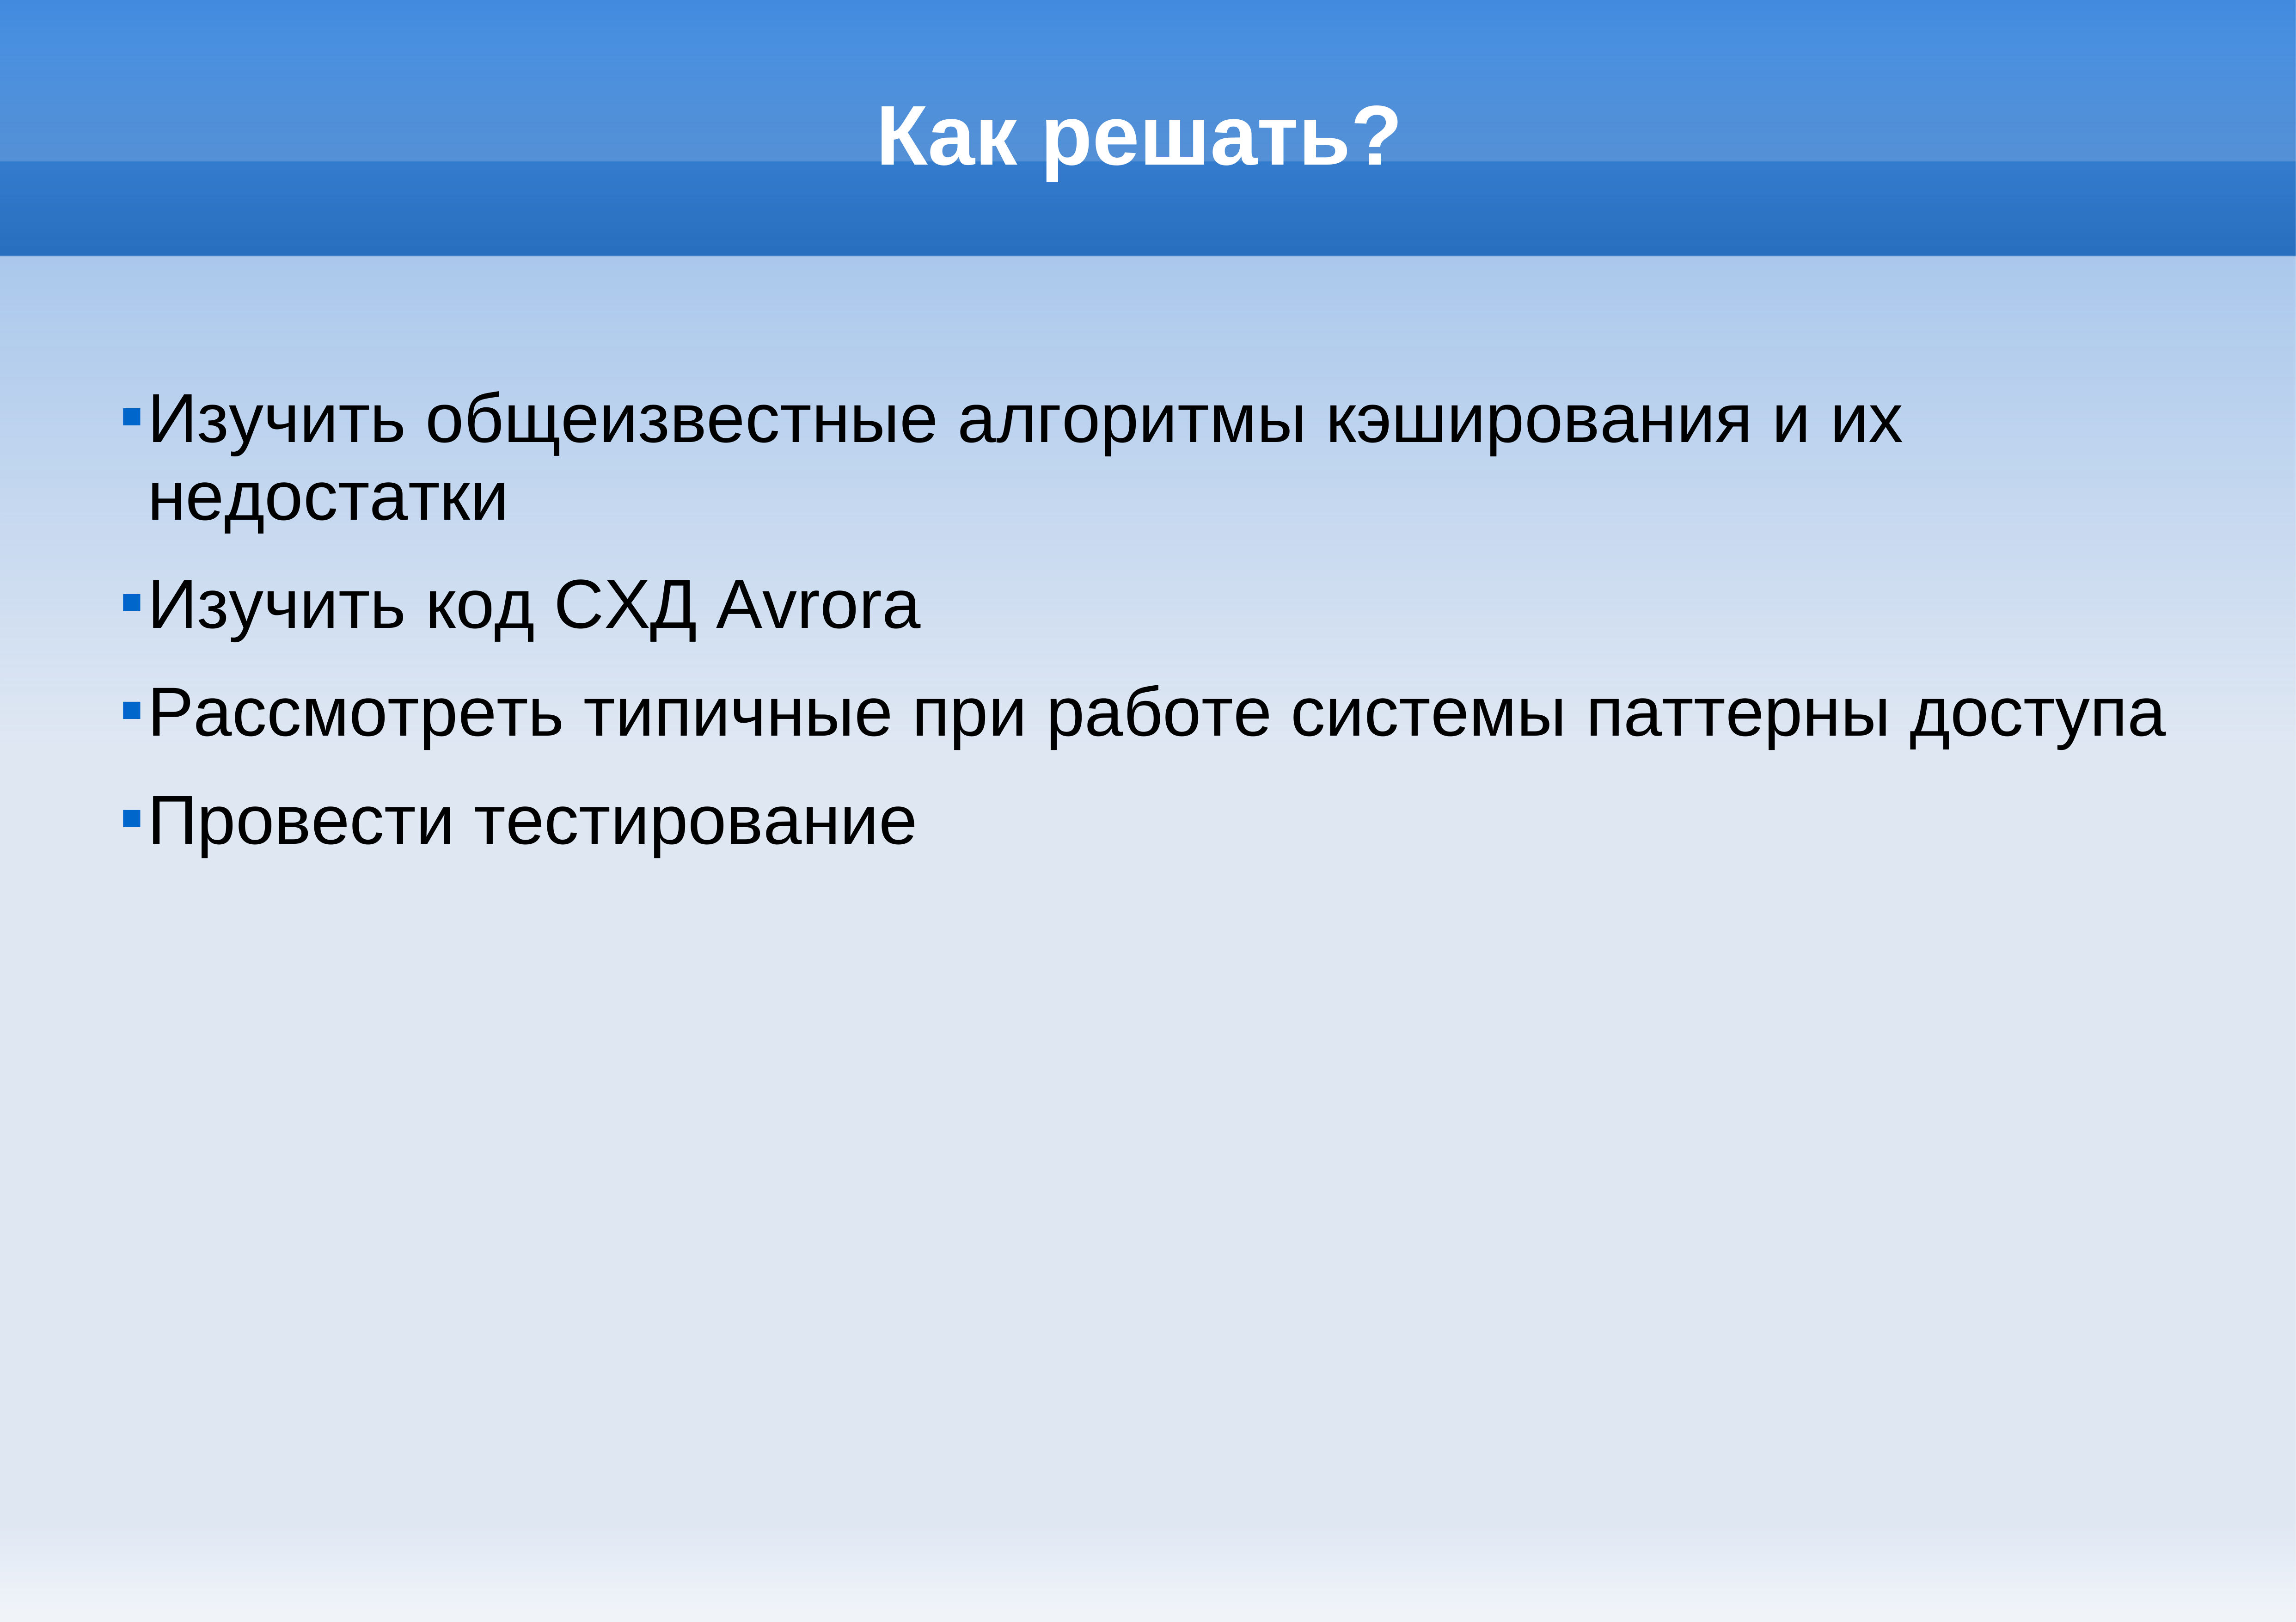

# Как решать?
Изучить общеизвестные алгоритмы кэширования и их недостатки
Изучить код СХД Avrora
Рассмотреть типичные при работе системы паттерны доступа
Провести тестирование